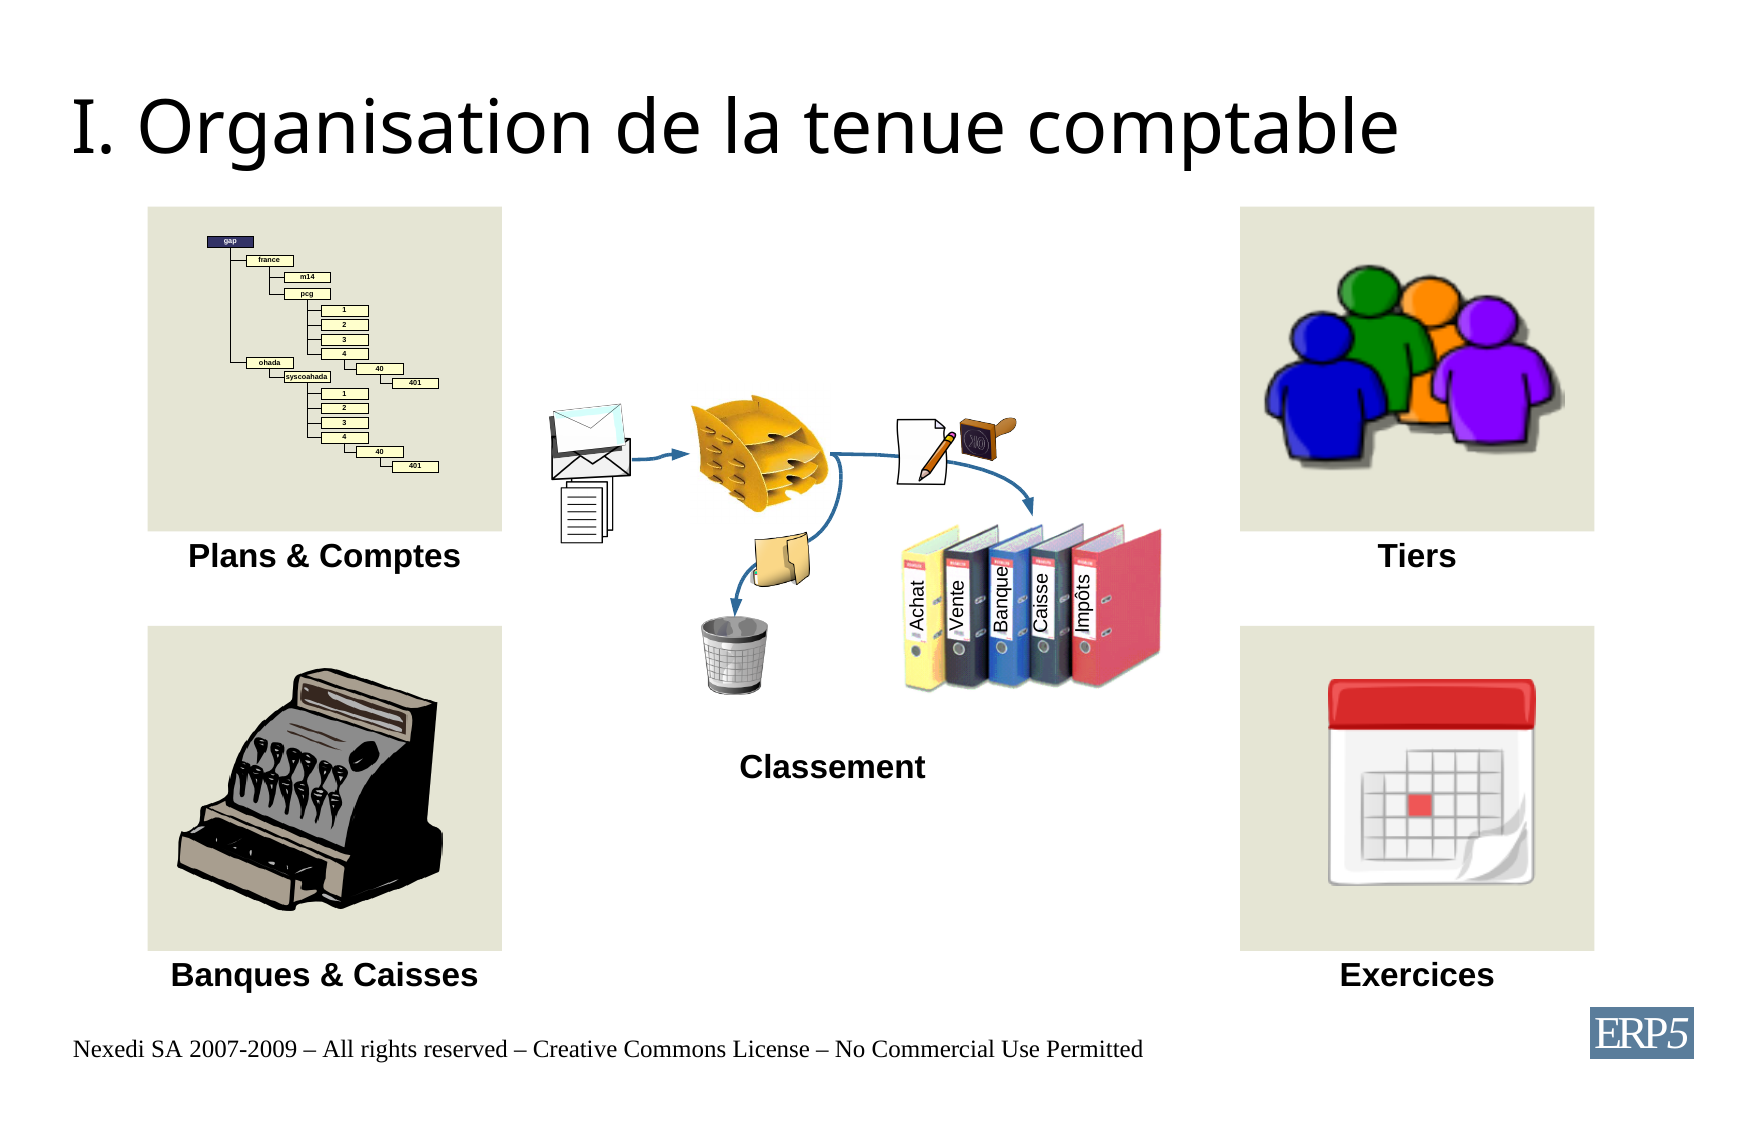

# I. Organisation de la tenue comptable
Plans & Comptes
Tiers
Classement
Banques & Caisses
Exercices